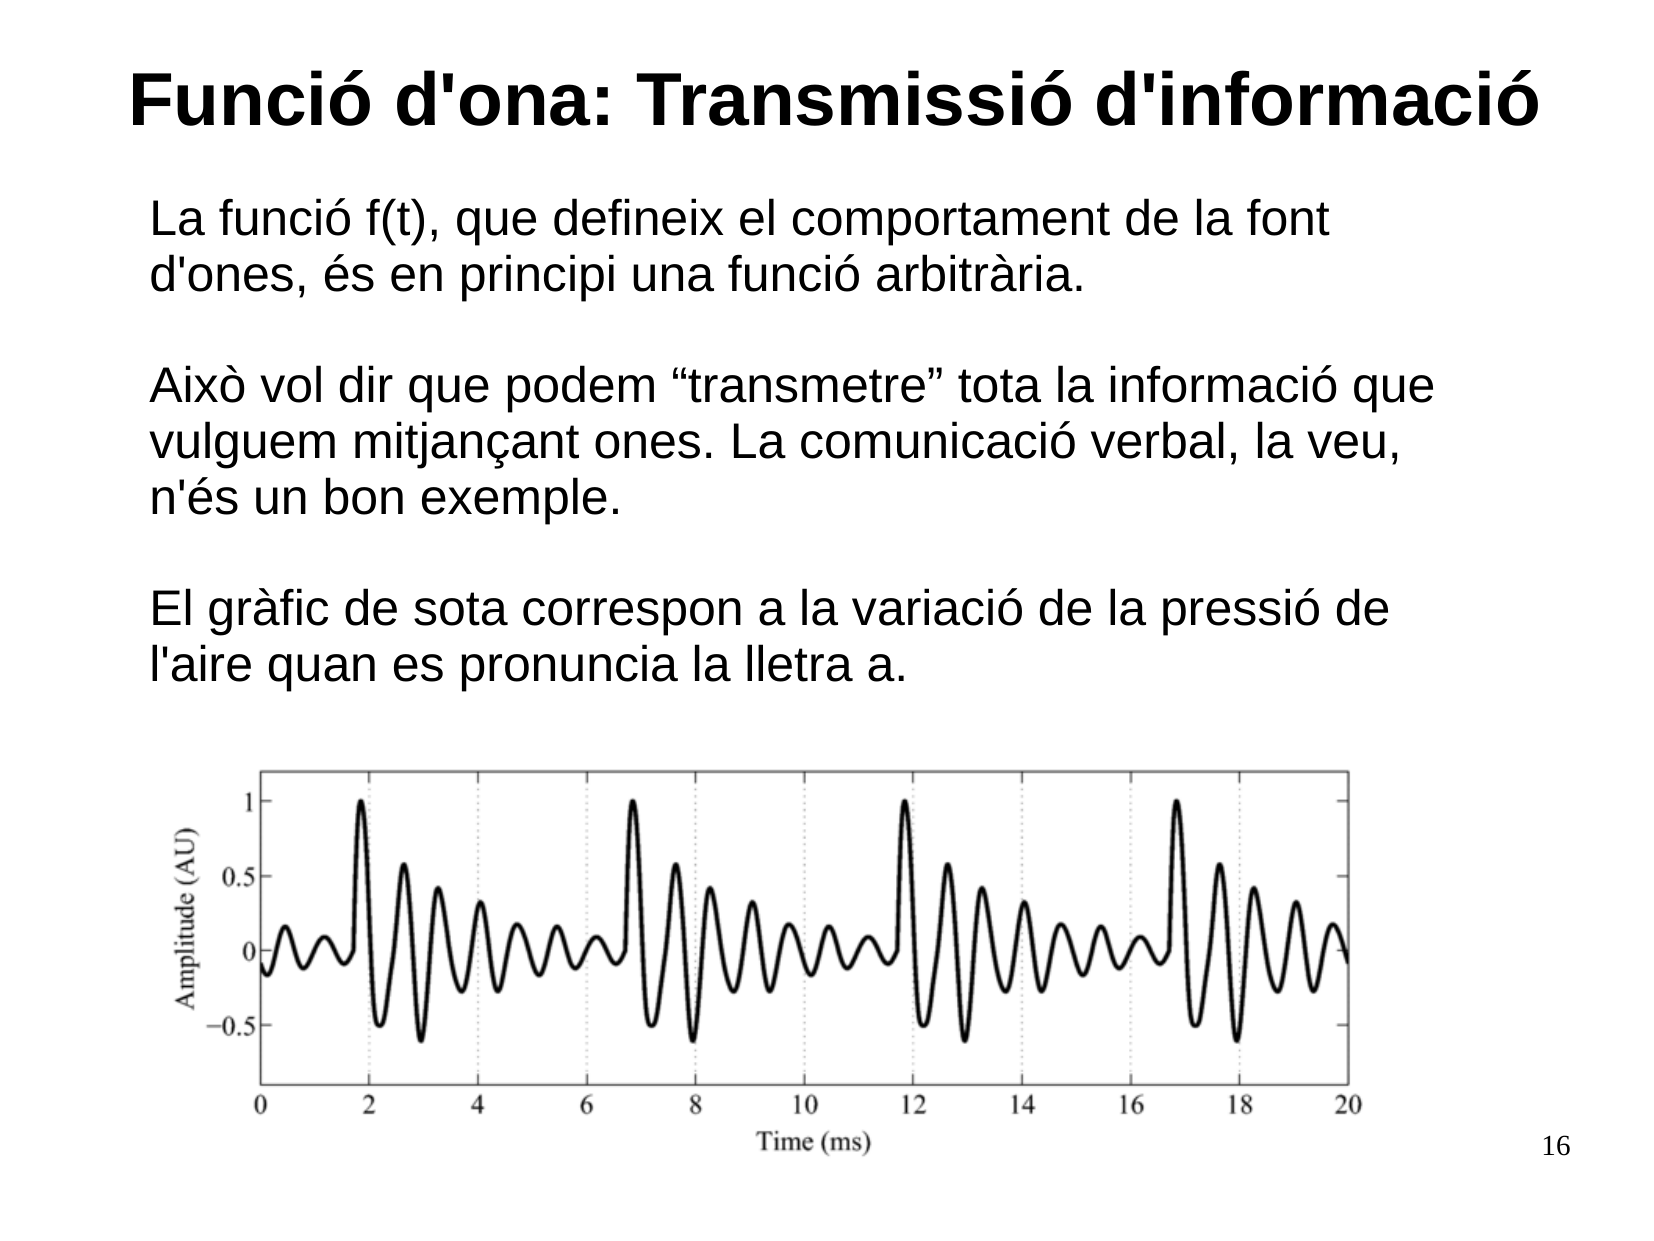

Funció d'ona: Transmissió d'informació
La funció f(t), que defineix el comportament de la font d'ones, és en principi una funció arbitrària.
Això vol dir que podem “transmetre” tota la informació que vulguem mitjançant ones. La comunicació verbal, la veu, n'és un bon exemple.
El gràfic de sota correspon a la variació de la pressió de l'aire quan es pronuncia la lletra a.
16